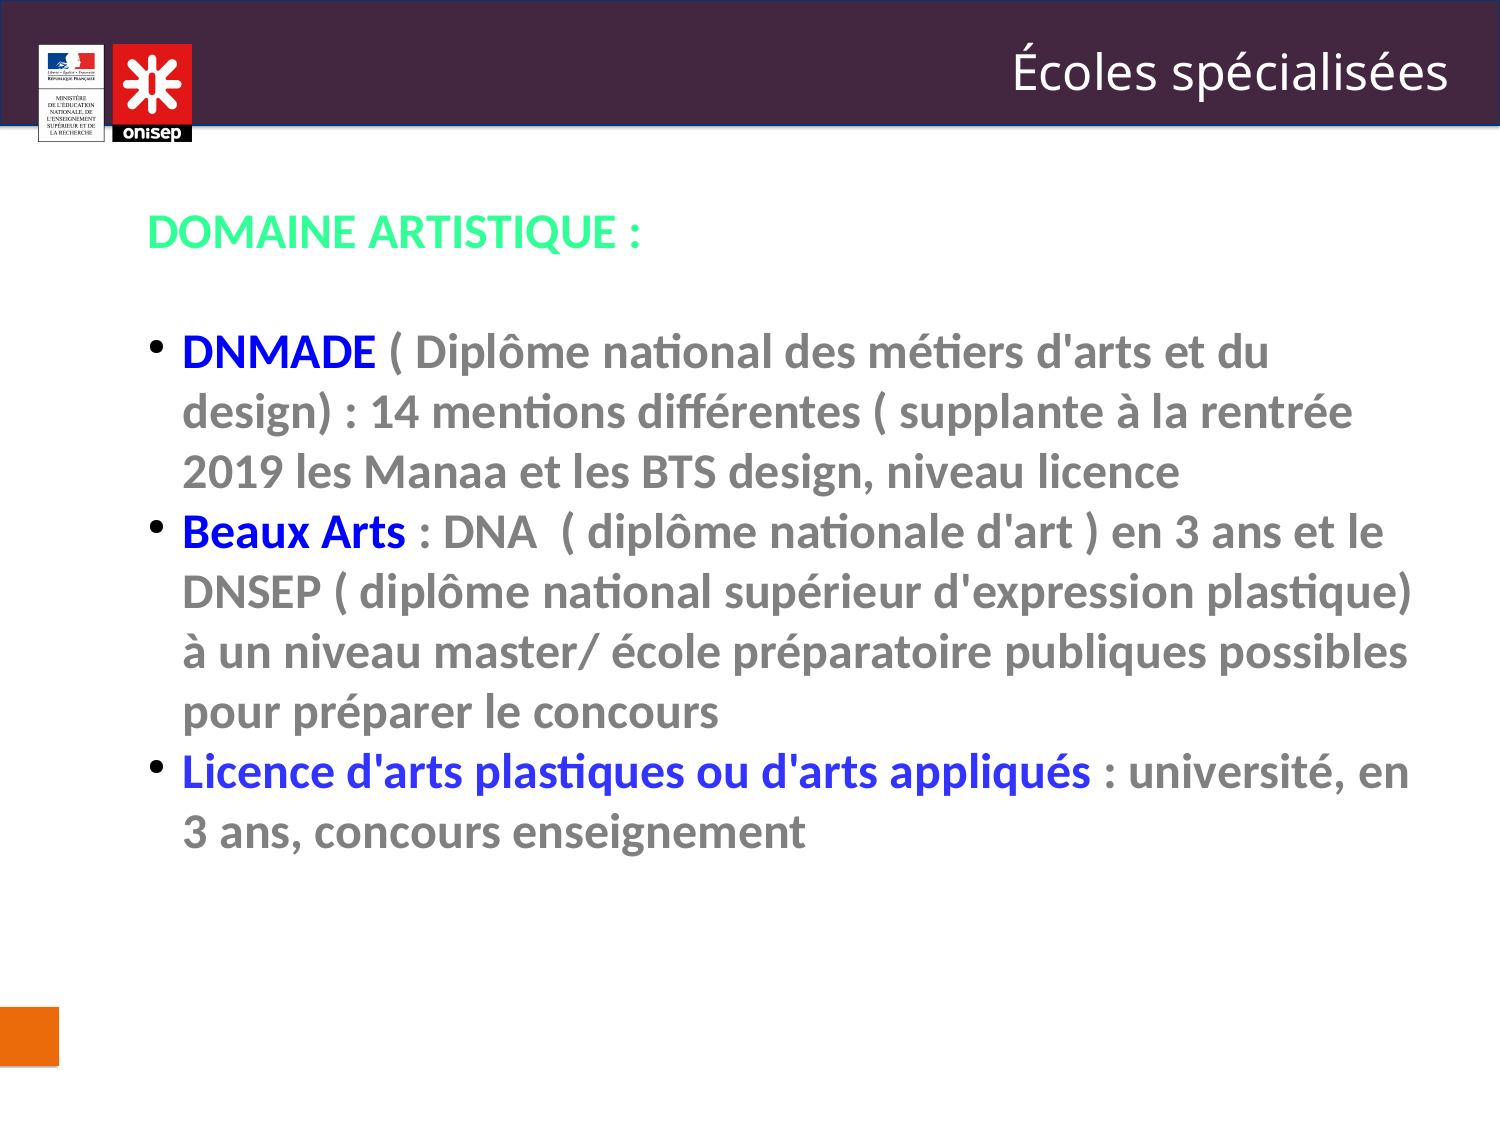

Écoles spécialisées
DOMAINE ARTISTIQUE :
DNMADE ( Diplôme national des métiers d'arts et du design) : 14 mentions différentes ( supplante à la rentrée 2019 les Manaa et les BTS design, niveau licence
Beaux Arts : DNA ( diplôme nationale d'art ) en 3 ans et le DNSEP ( diplôme national supérieur d'expression plastique) à un niveau master/ école préparatoire publiques possibles pour préparer le concours
Licence d'arts plastiques ou d'arts appliqués : université, en 3 ans, concours enseignement